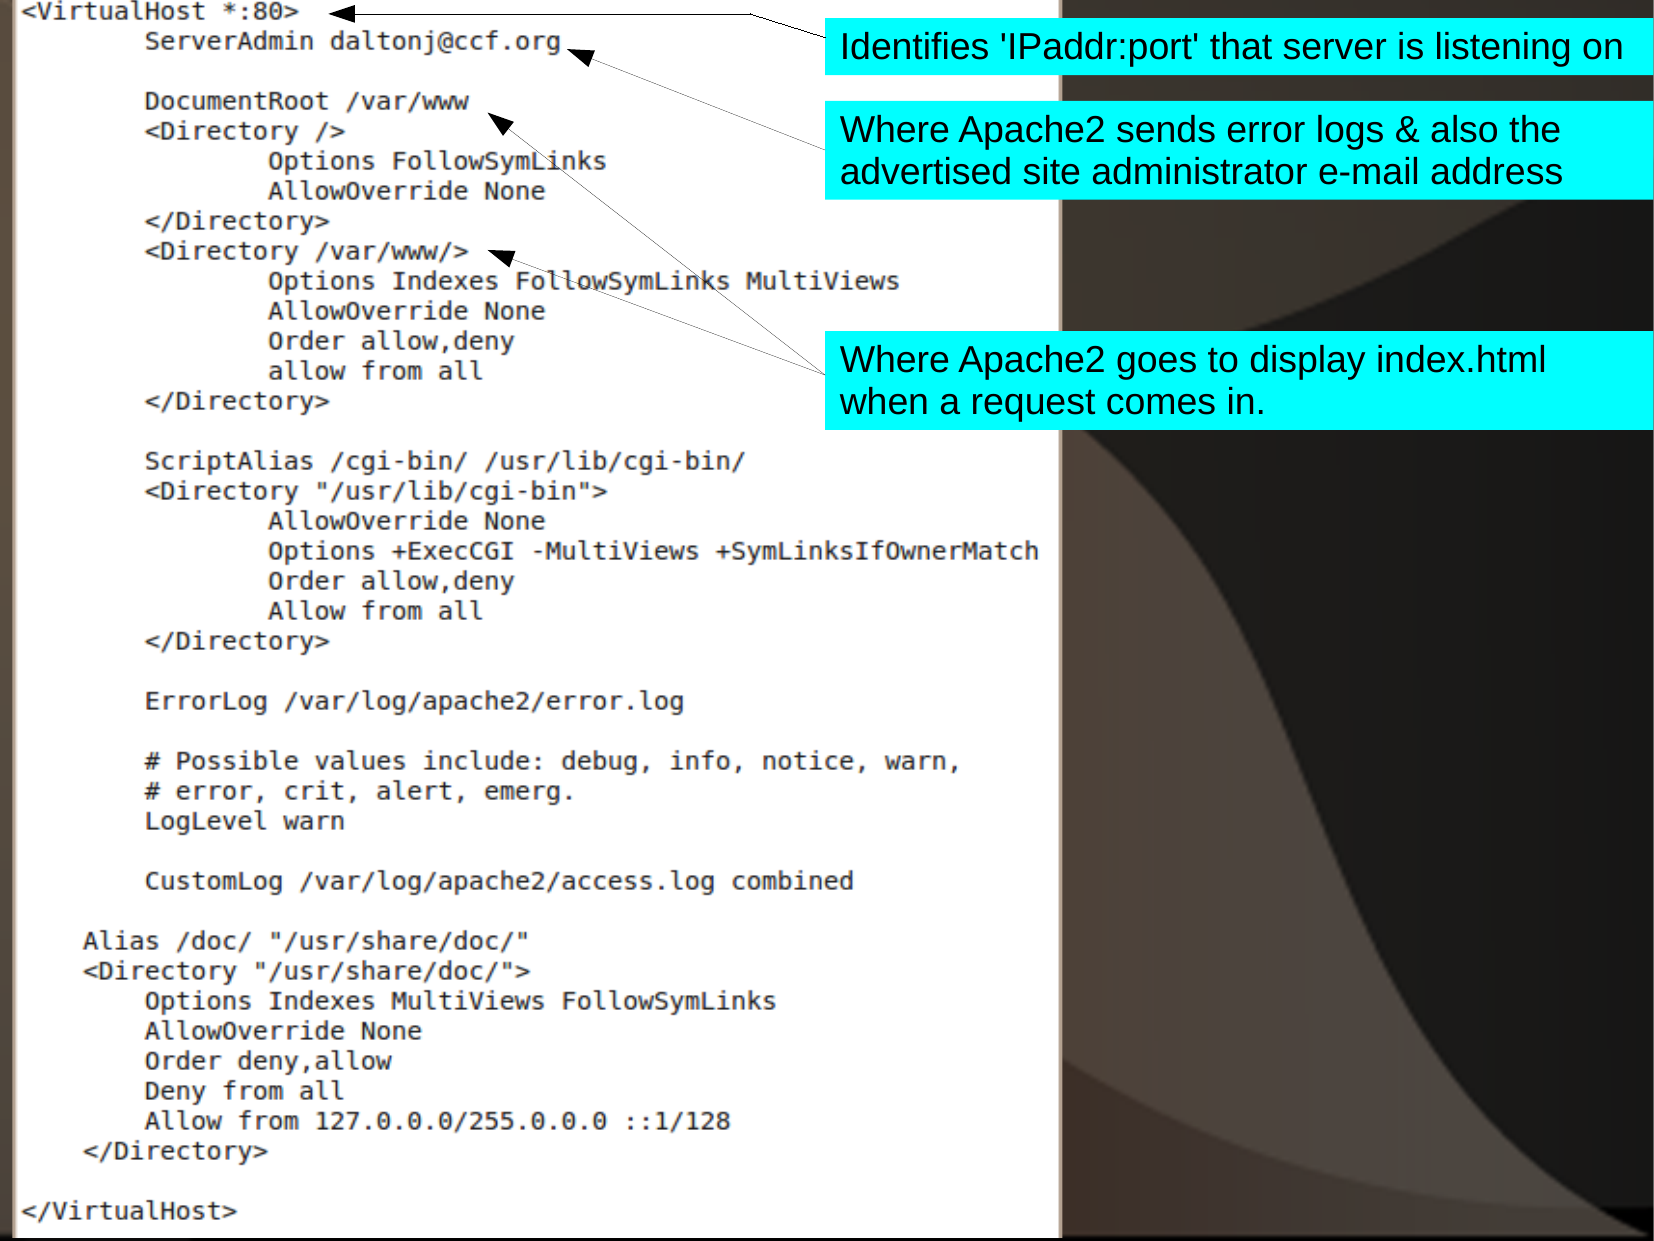

Identifies 'IPaddr:port' that server is listening on
Where Apache2 sends error logs & also the advertised site administrator e-mail address
Where Apache2 goes to display index.html when a request comes in.